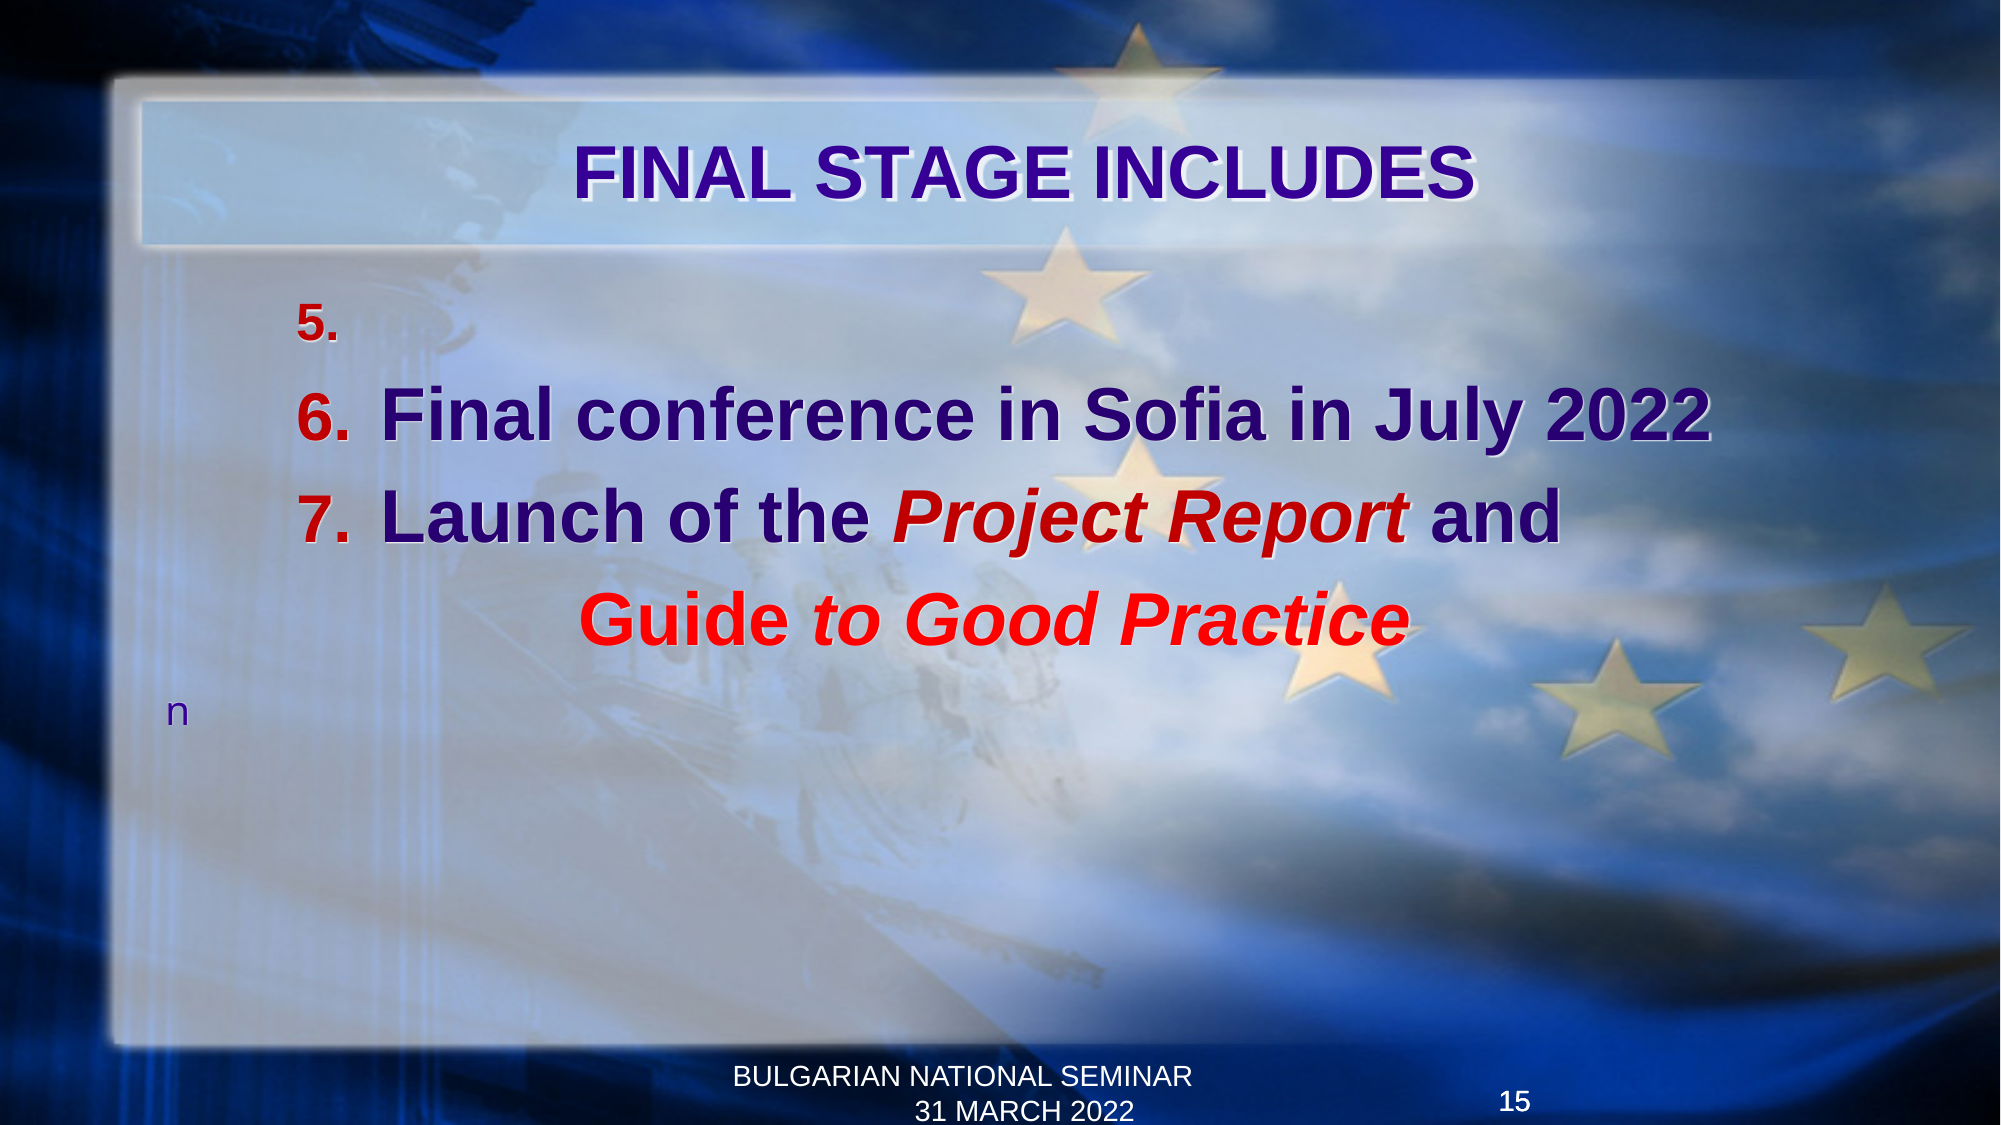

# FINAL STAGE INCLUDES
Final conference in Sofia in July 2022
Launch of the Project Report and
	 Guide to Good Practice
BULGARIAN NATIONAL SEMINAR 31 MARCH 2022